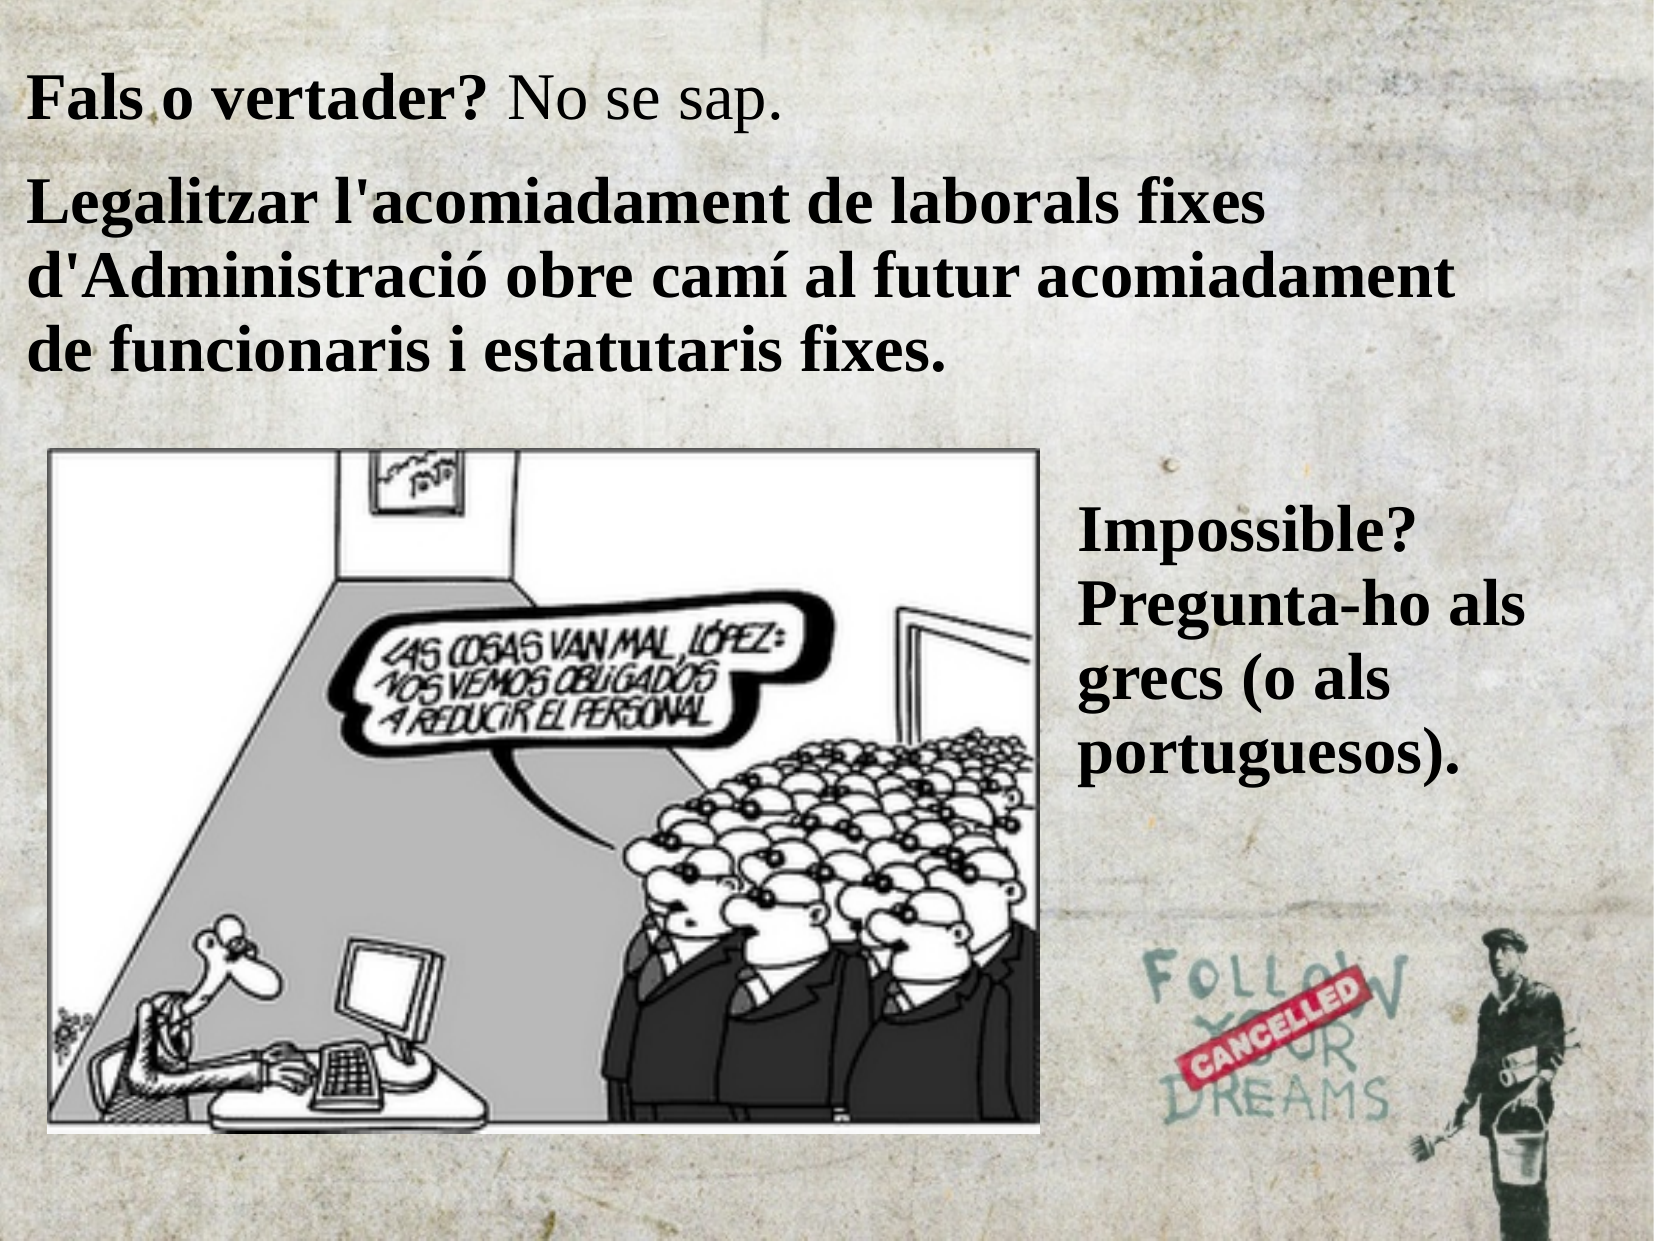

# Fals o vertader? No se sap.
Legalitzar l'acomiadament de laborals fixes d'Administració obre camí al futur acomiadament de funcionaris i estatutaris fixes.
Impossible? Pregunta-ho als grecs (o als portuguesos).